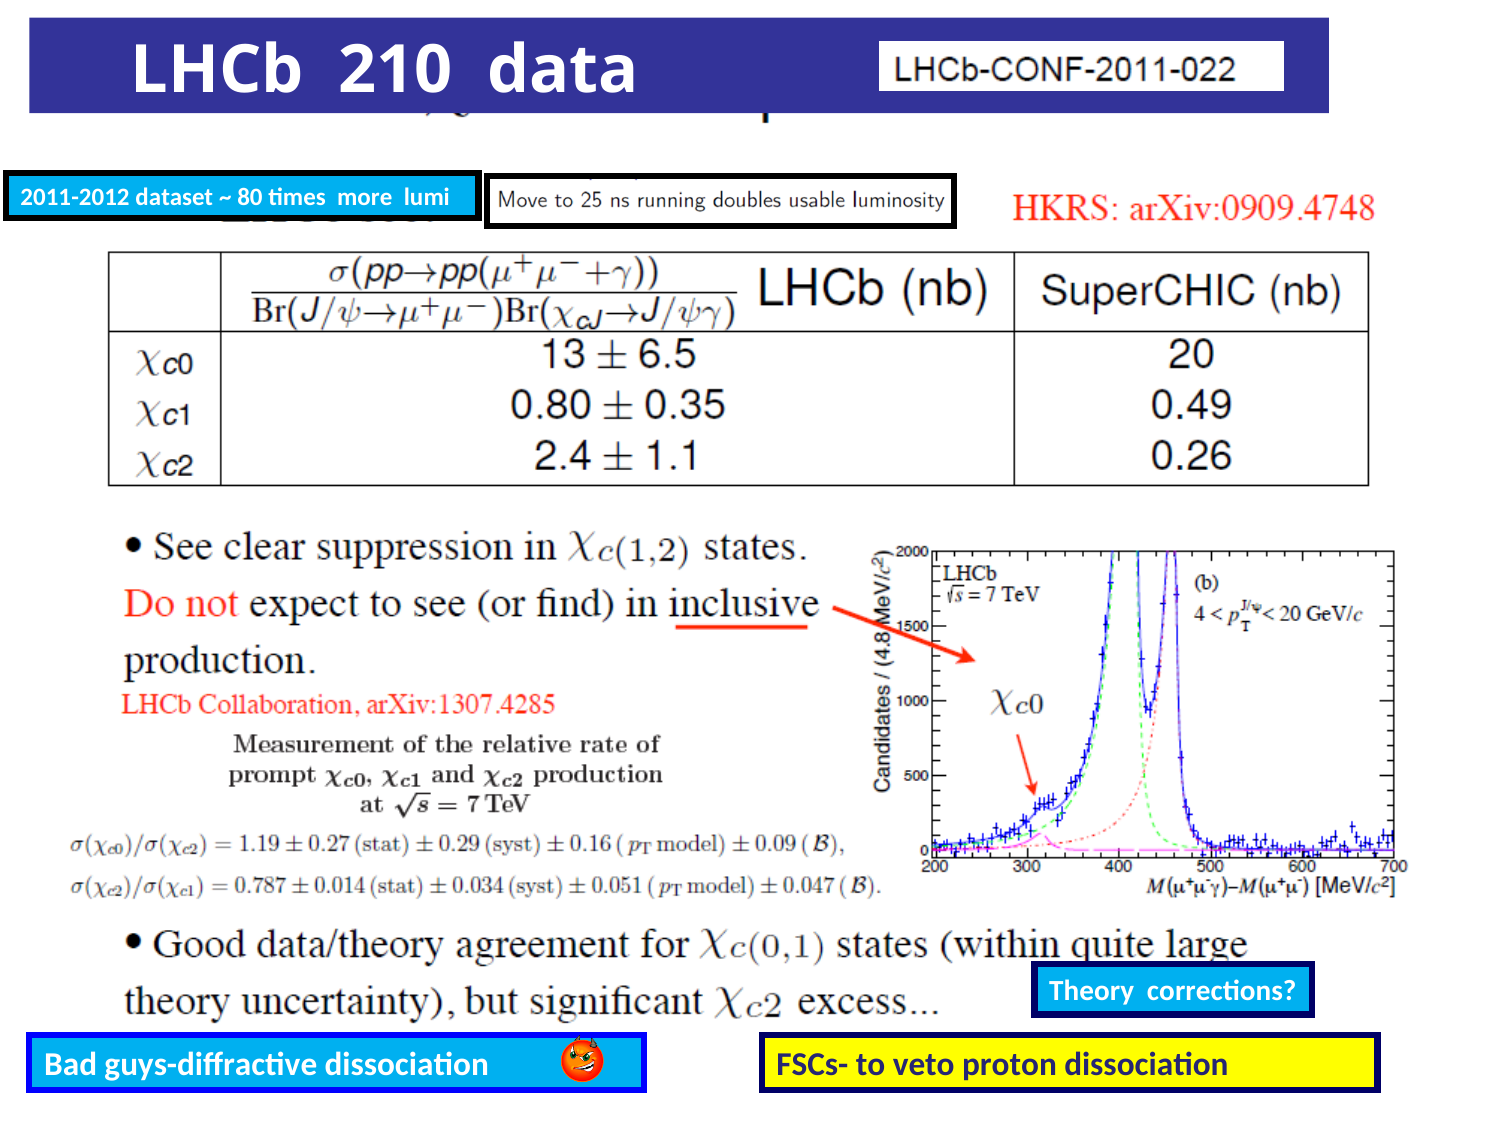

LHCb 210 data
2011-2012 dataset ~ 80 times more lumi
Theory corrections?
Bad guys-diffractive dissociation
FSCs- to veto proton dissociation